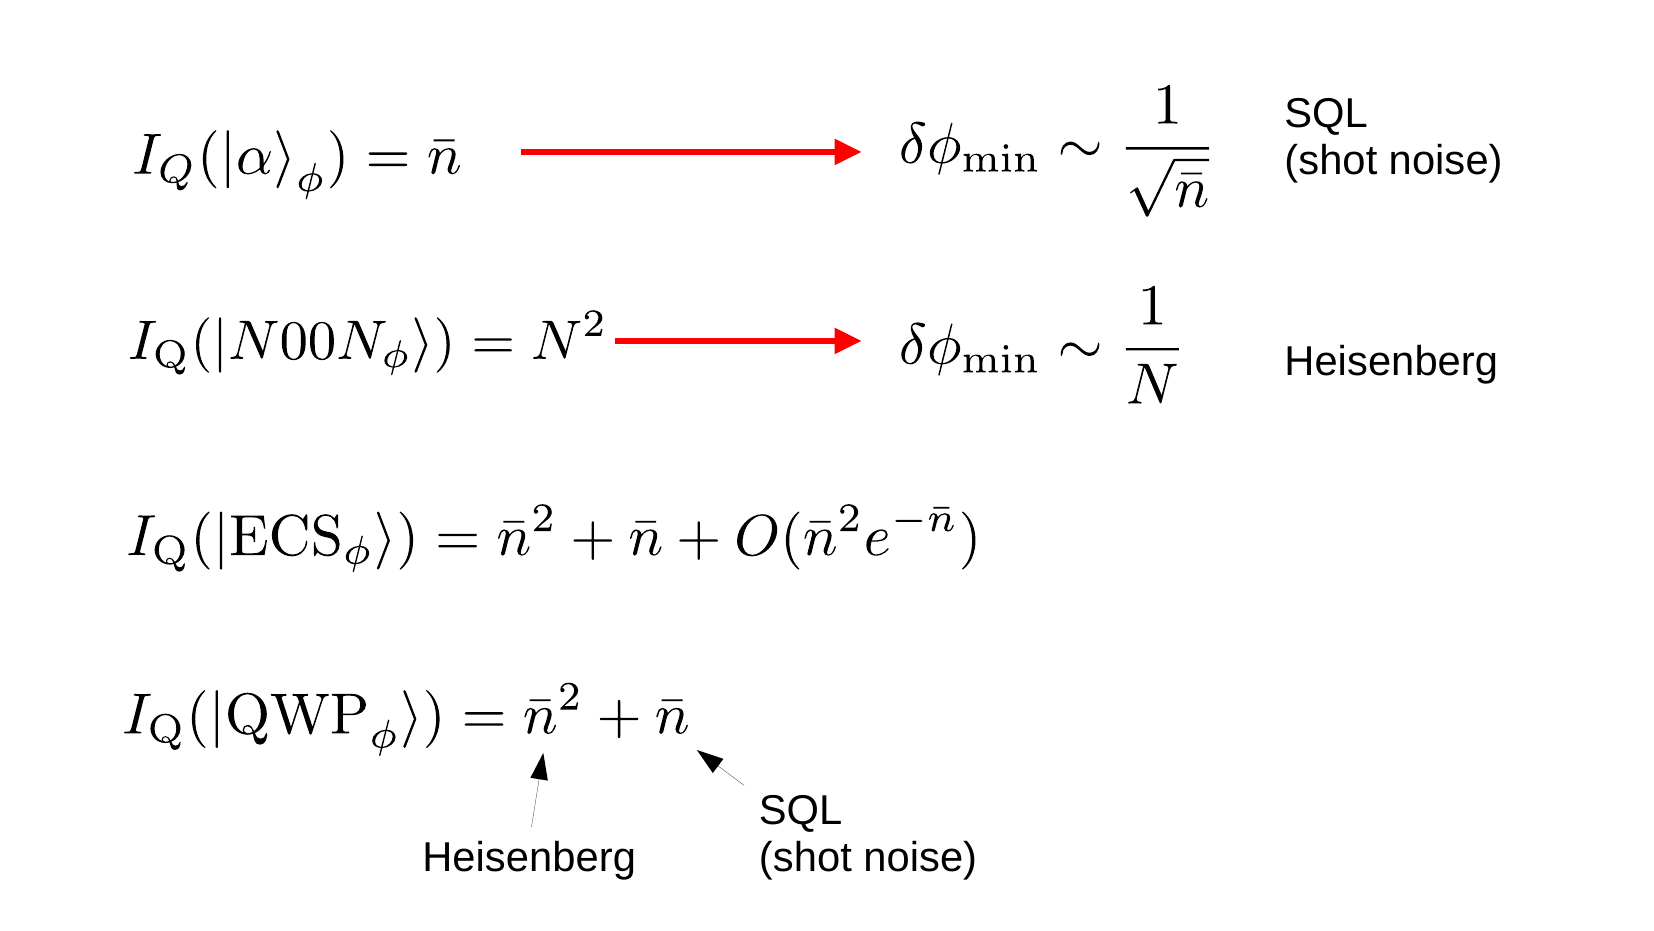

SQL
(shot noise)
Heisenberg
SQL
(shot noise)
Heisenberg